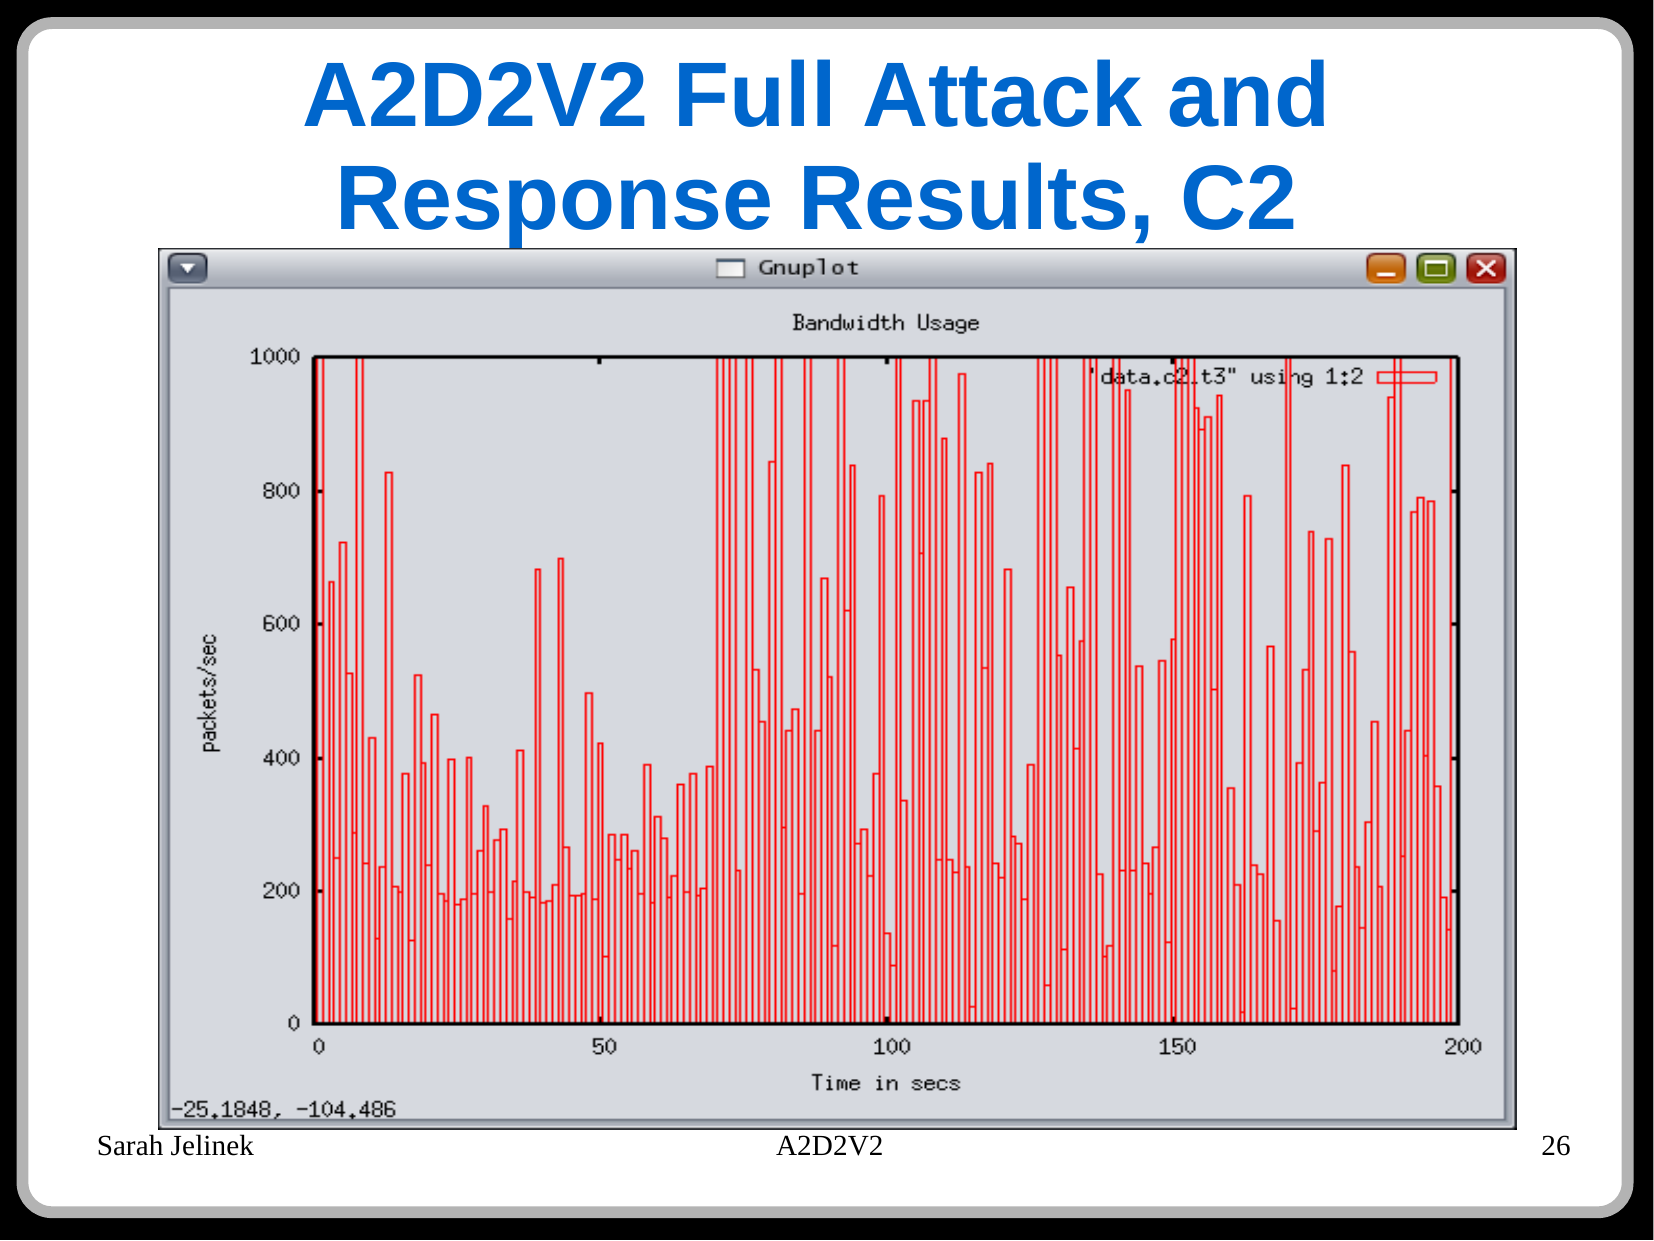

# A2D2V2 Full Attack and Response Results, C2
Sarah Jelinek A2D2V2
26